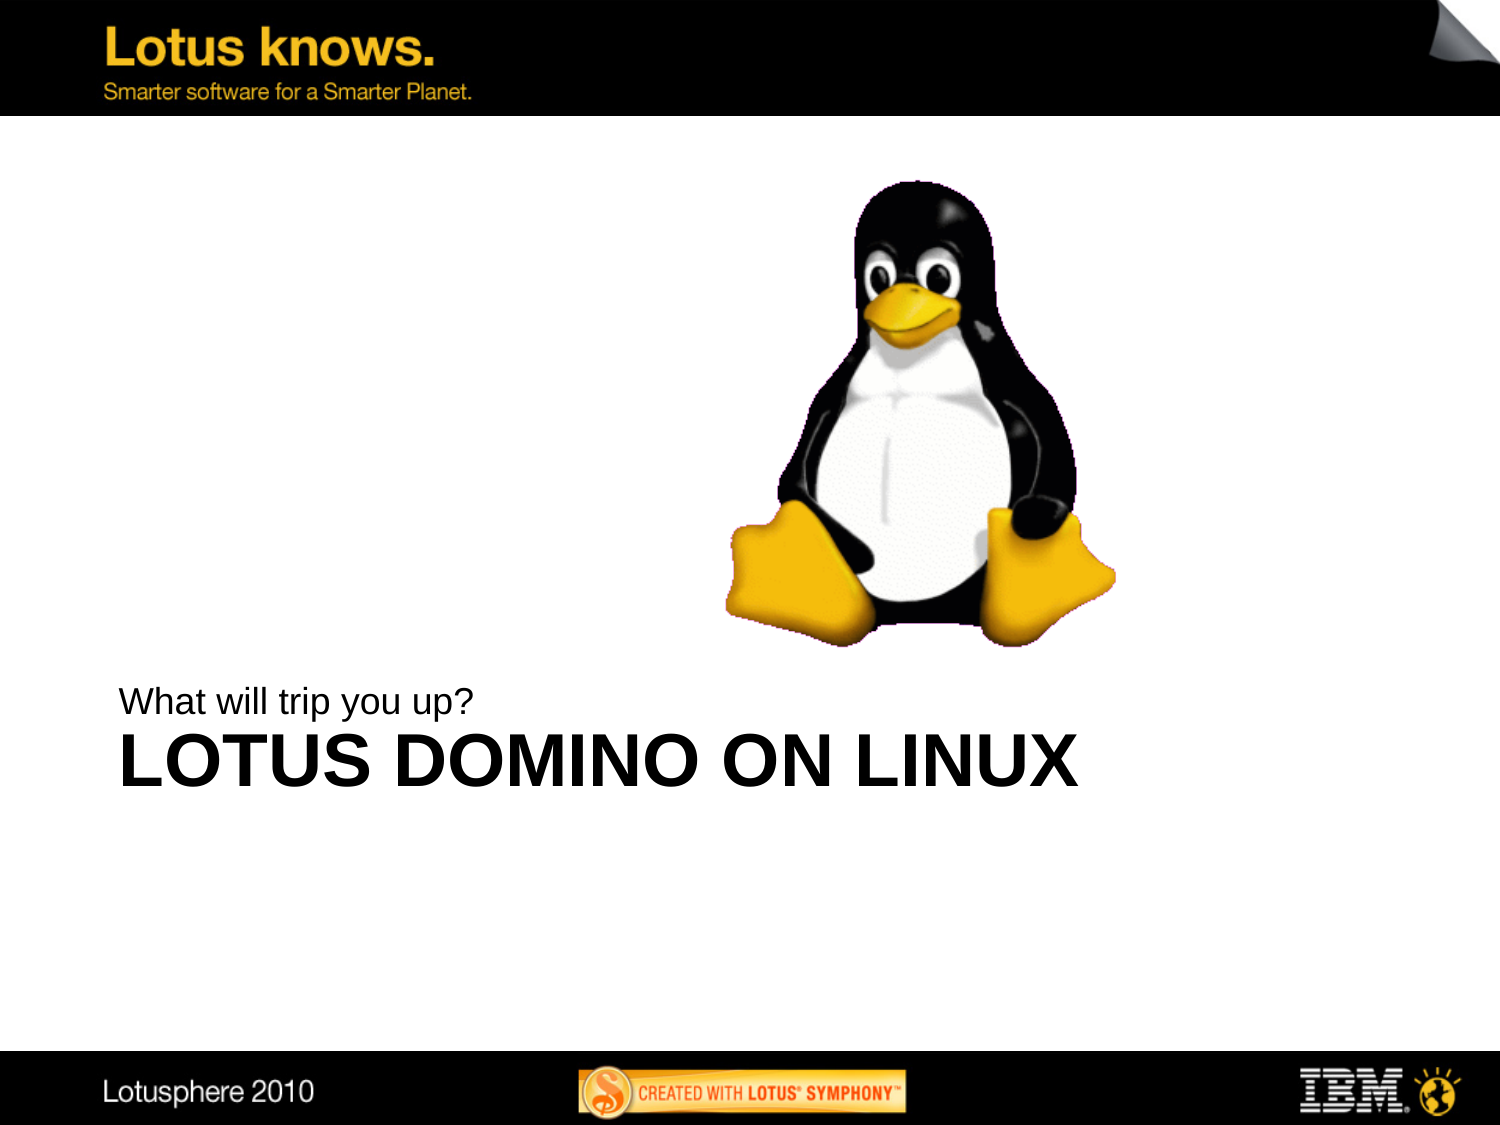

What will trip you up?
# LOTUS DOMINO ON LINUX